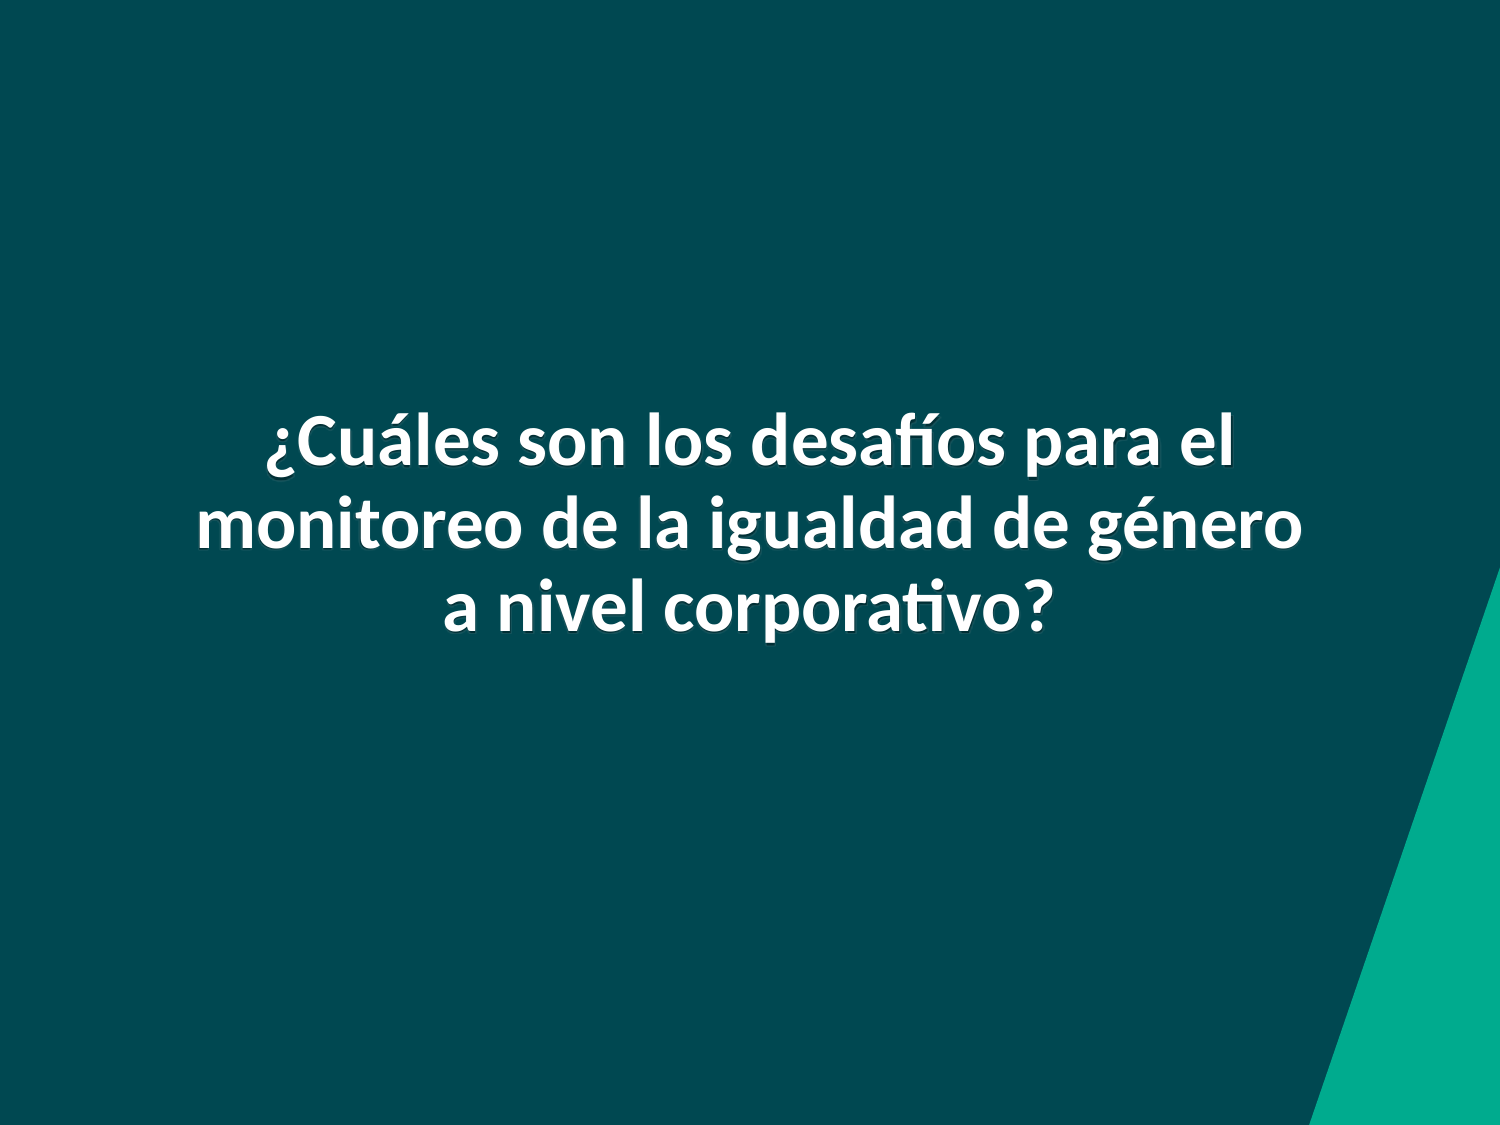

# ¿Cuáles son los desafíos para el monitoreo de la igualdad de género a nivel corporativo?